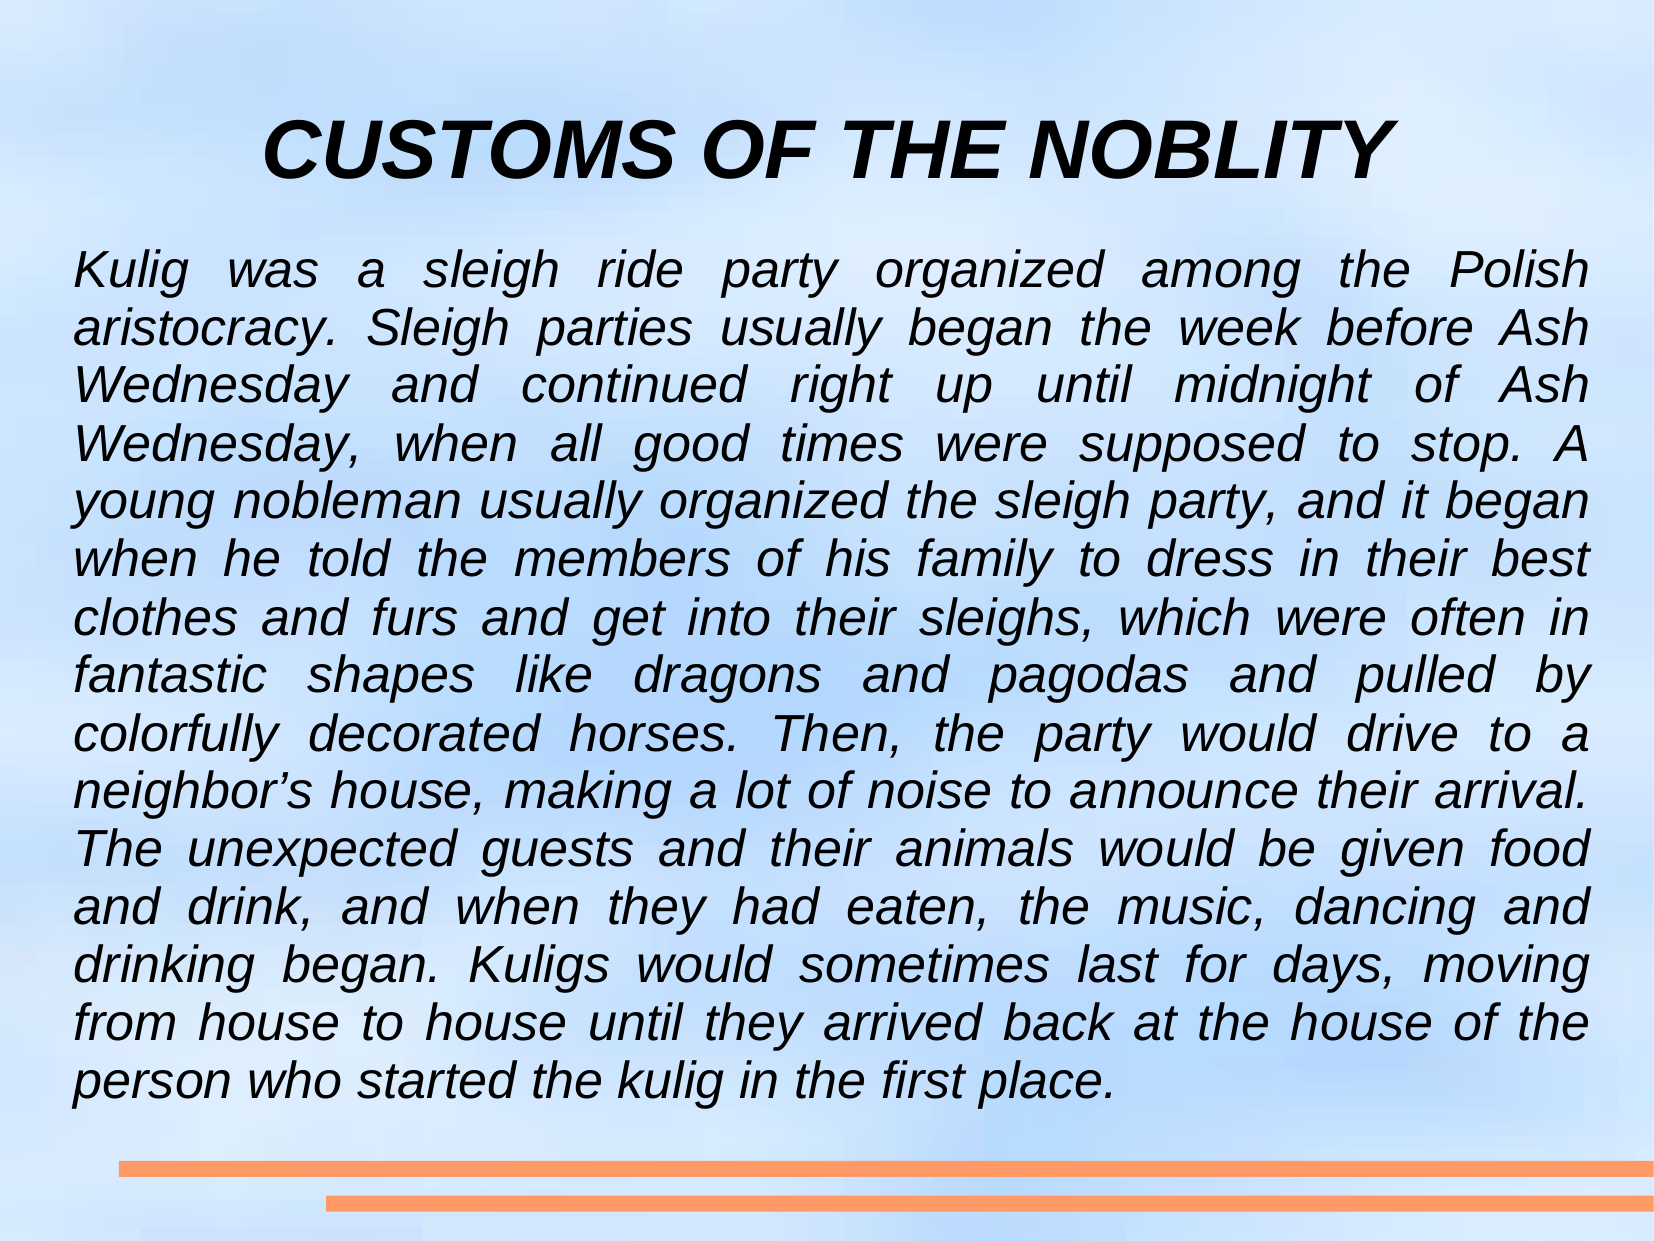

# CUSTOMS OF THE NOBLITY
Kulig was a sleigh ride party organized among the Polish aristocracy. Sleigh parties usually began the week before Ash Wednesday and continued right up until midnight of Ash Wednesday, when all good times were supposed to stop. A young nobleman usually organized the sleigh party, and it began when he told the members of his family to dress in their best clothes and furs and get into their sleighs, which were often in fantastic shapes like dragons and pagodas and pulled by colorfully decorated horses. Then, the party would drive to a neighbor’s house, making a lot of noise to announce their arrival. The unexpected guests and their animals would be given food and drink, and when they had eaten, the music, dancing and drinking began. Kuligs would sometimes last for days, moving from house to house until they arrived back at the house of the person who started the kulig in the first place.